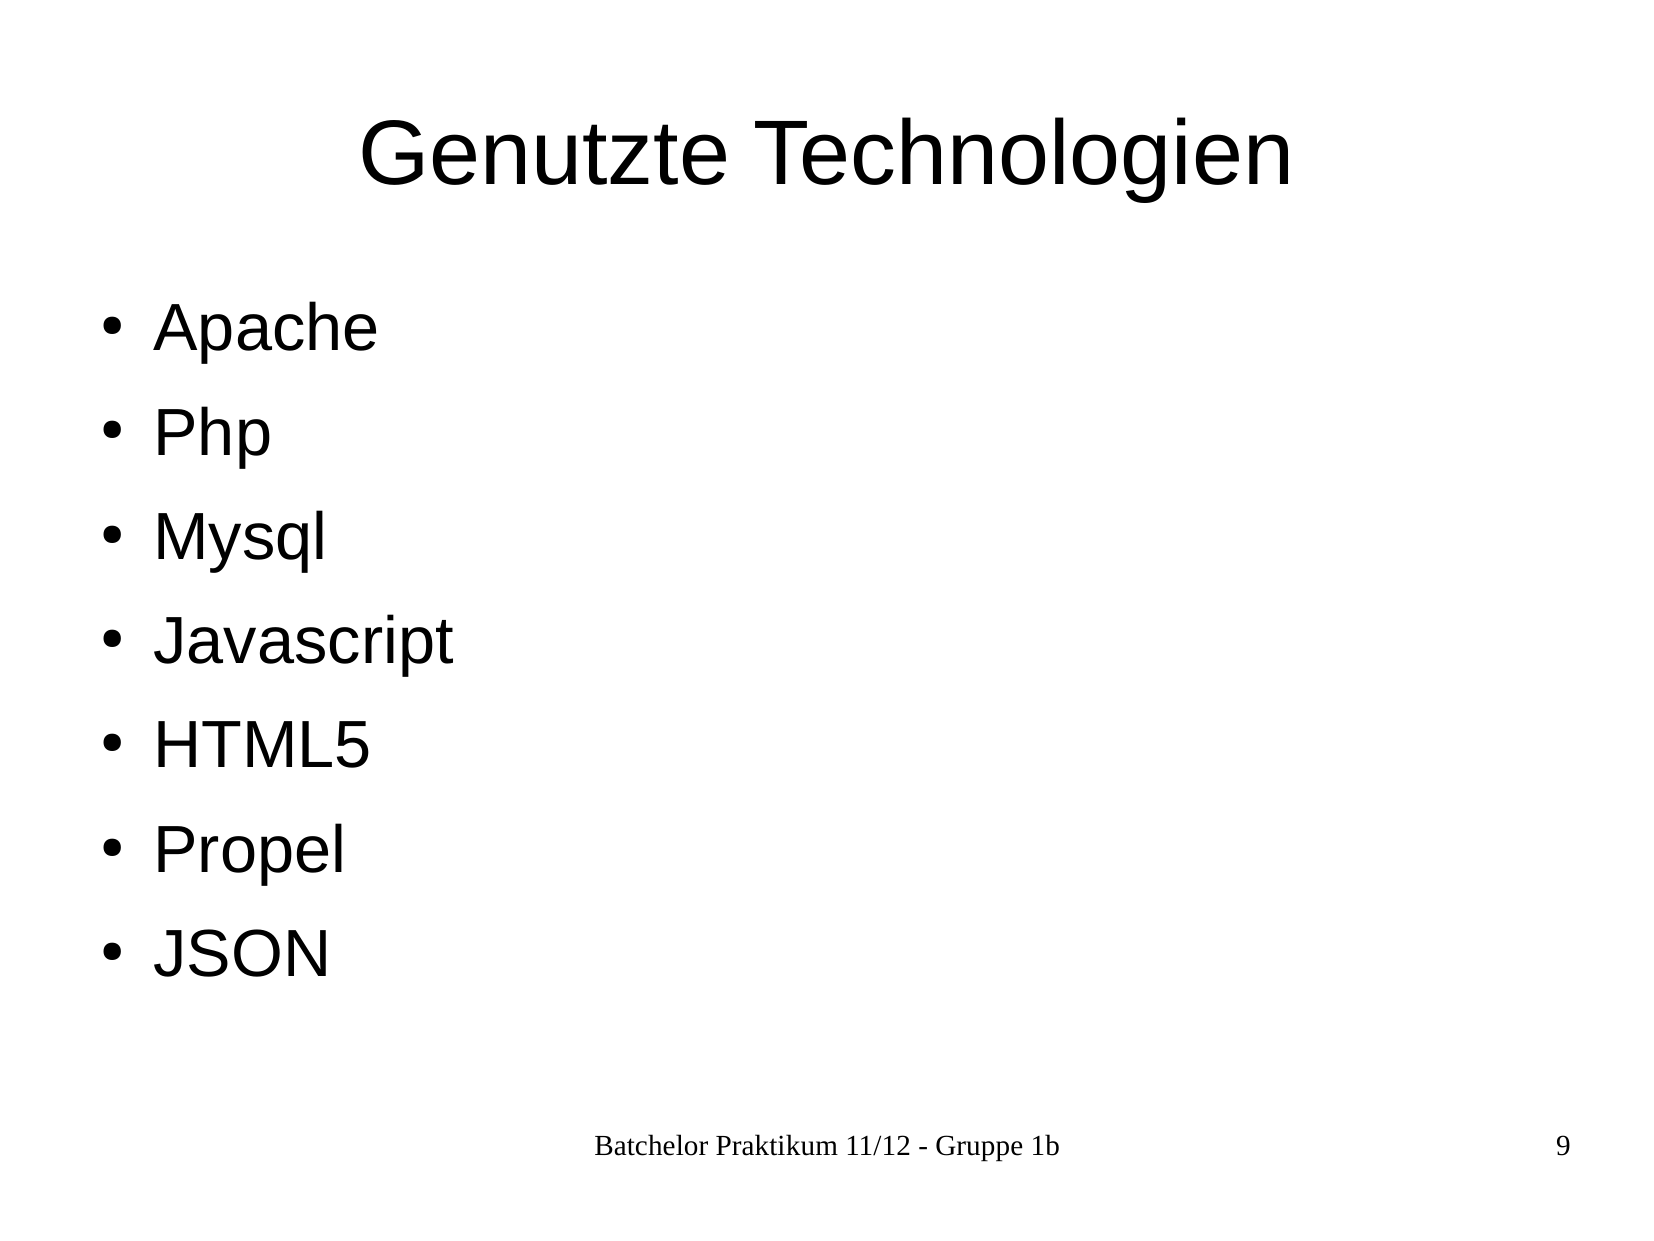

# Genutzte Technologien
Apache
Php
Mysql
Javascript
HTML5
Propel
JSON
Batchelor Praktikum 11/12 - Gruppe 1b
9